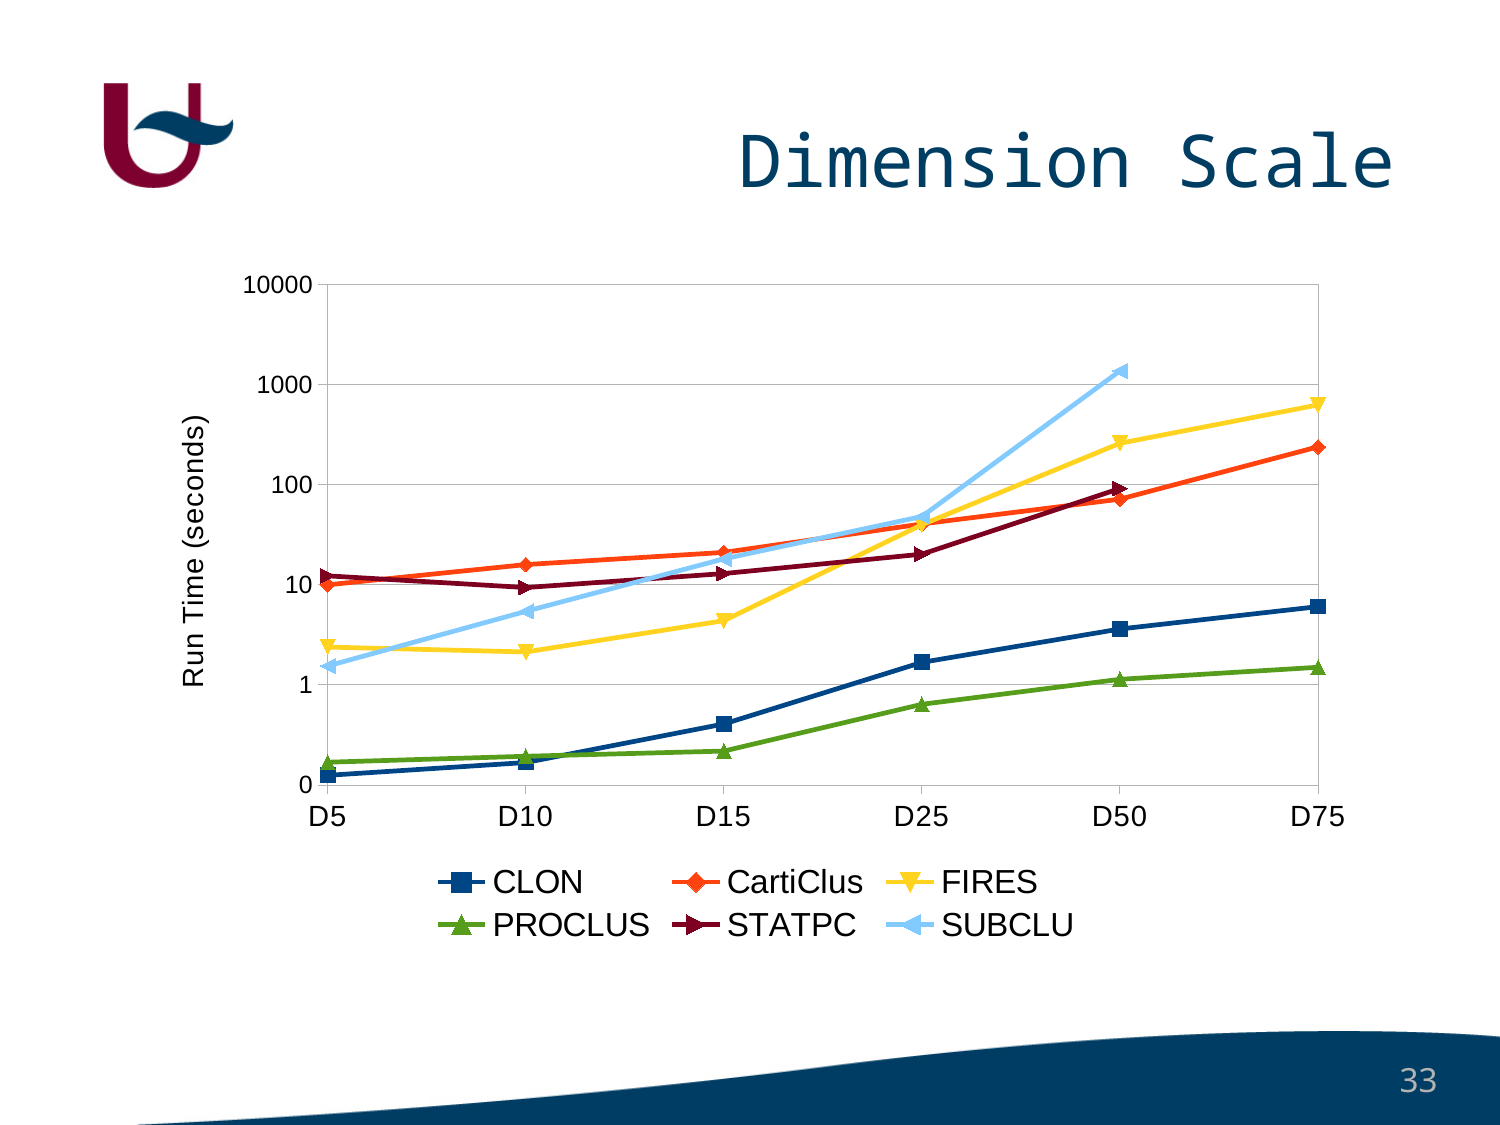

# Dimension Scale
### Chart
| Category | CLON | CartiClus | FIRES | PROCLUS | STATPC | SUBCLU |
|---|---|---|---|---|---|---|
| D5 | 0.125 | 10.0375 | 2.393 | 0.169 | 12.3263333333333 | 1.54966666666667 |
| D10 | 0.168 | 15.978 | 2.137 | 0.194 | 9.42566666666667 | 5.44133333333333 |
| D15 | 0.408 | 21.1625 | 4.392 | 0.2185 | 12.997 | 18.2303333333333 |
| D25 | 1.6835 | 40.6955 | 40.0106666666667 | 0.641 | 20.3066666666667 | 48.3146666666667 |
| D50 | 3.6245 | 72.014 | 260.559666666667 | 1.139 | 92.0386666666667 | 1377.933 |
| D75 | 6.0695 | 240.1455 | 630.249 | 1.504 | None | None |